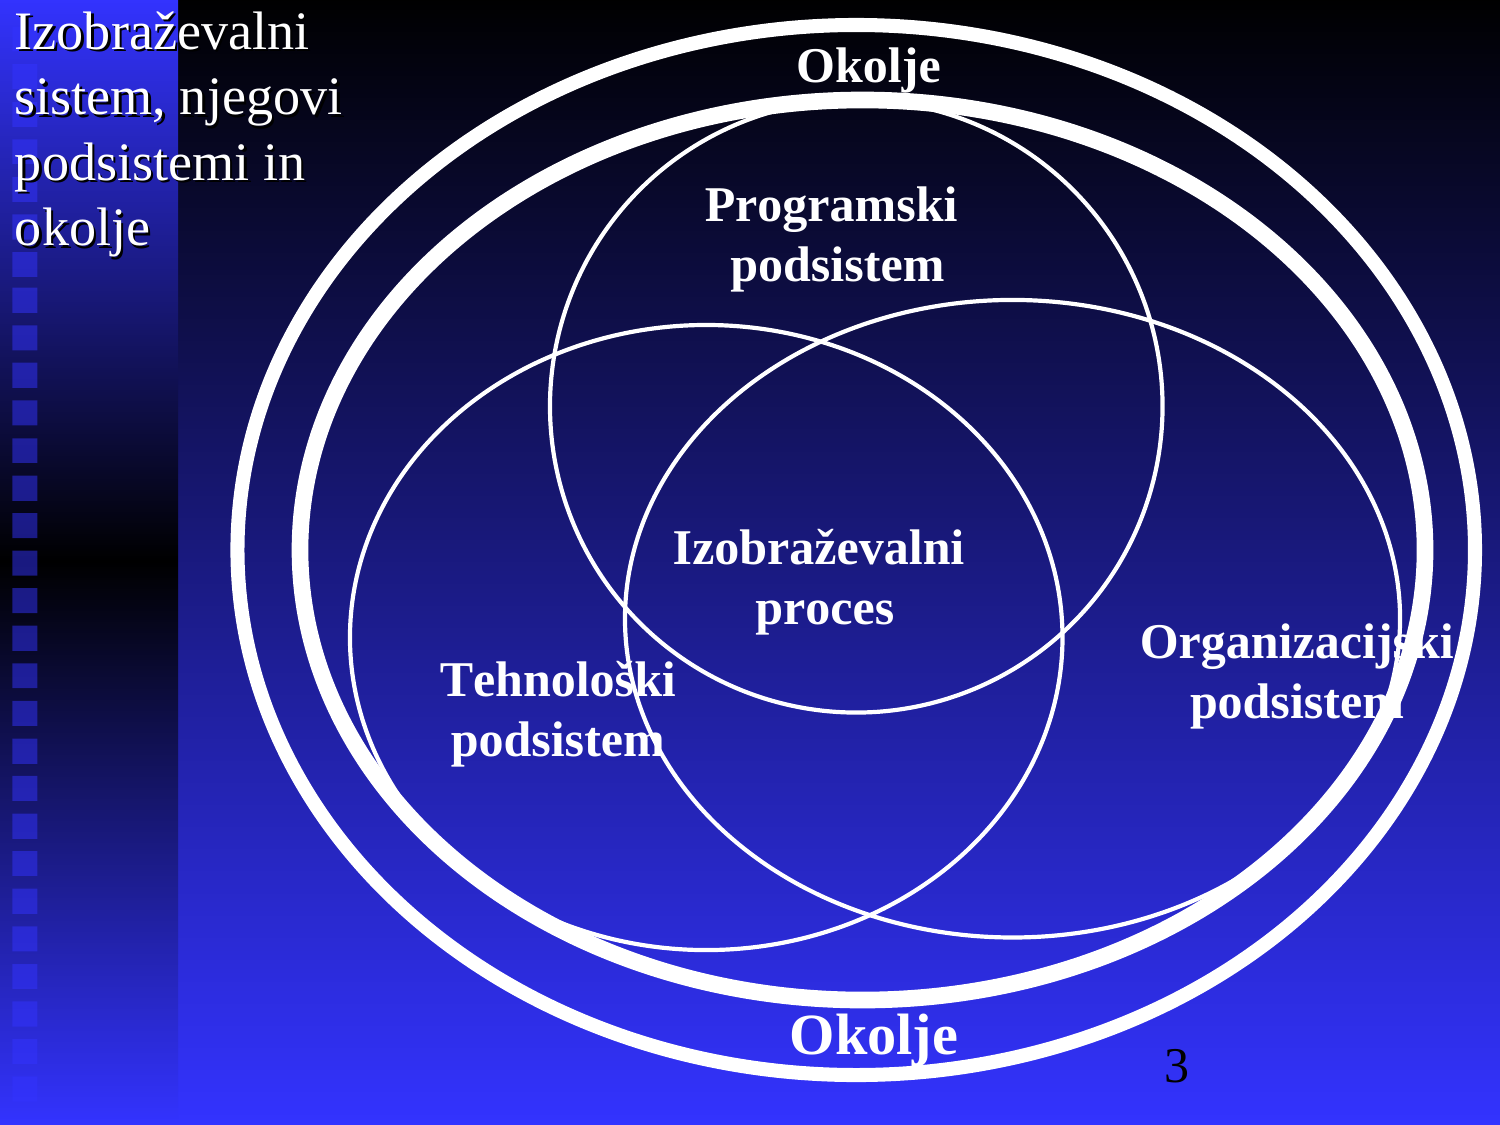

Izobraževalni
sistem, njegovi
podsistemi in
okolje
Okolje
Programski
podsistem
Izobraževalni
proces
Organizacijski
podsistem
Tehnološki
podsistem
Okolje
3